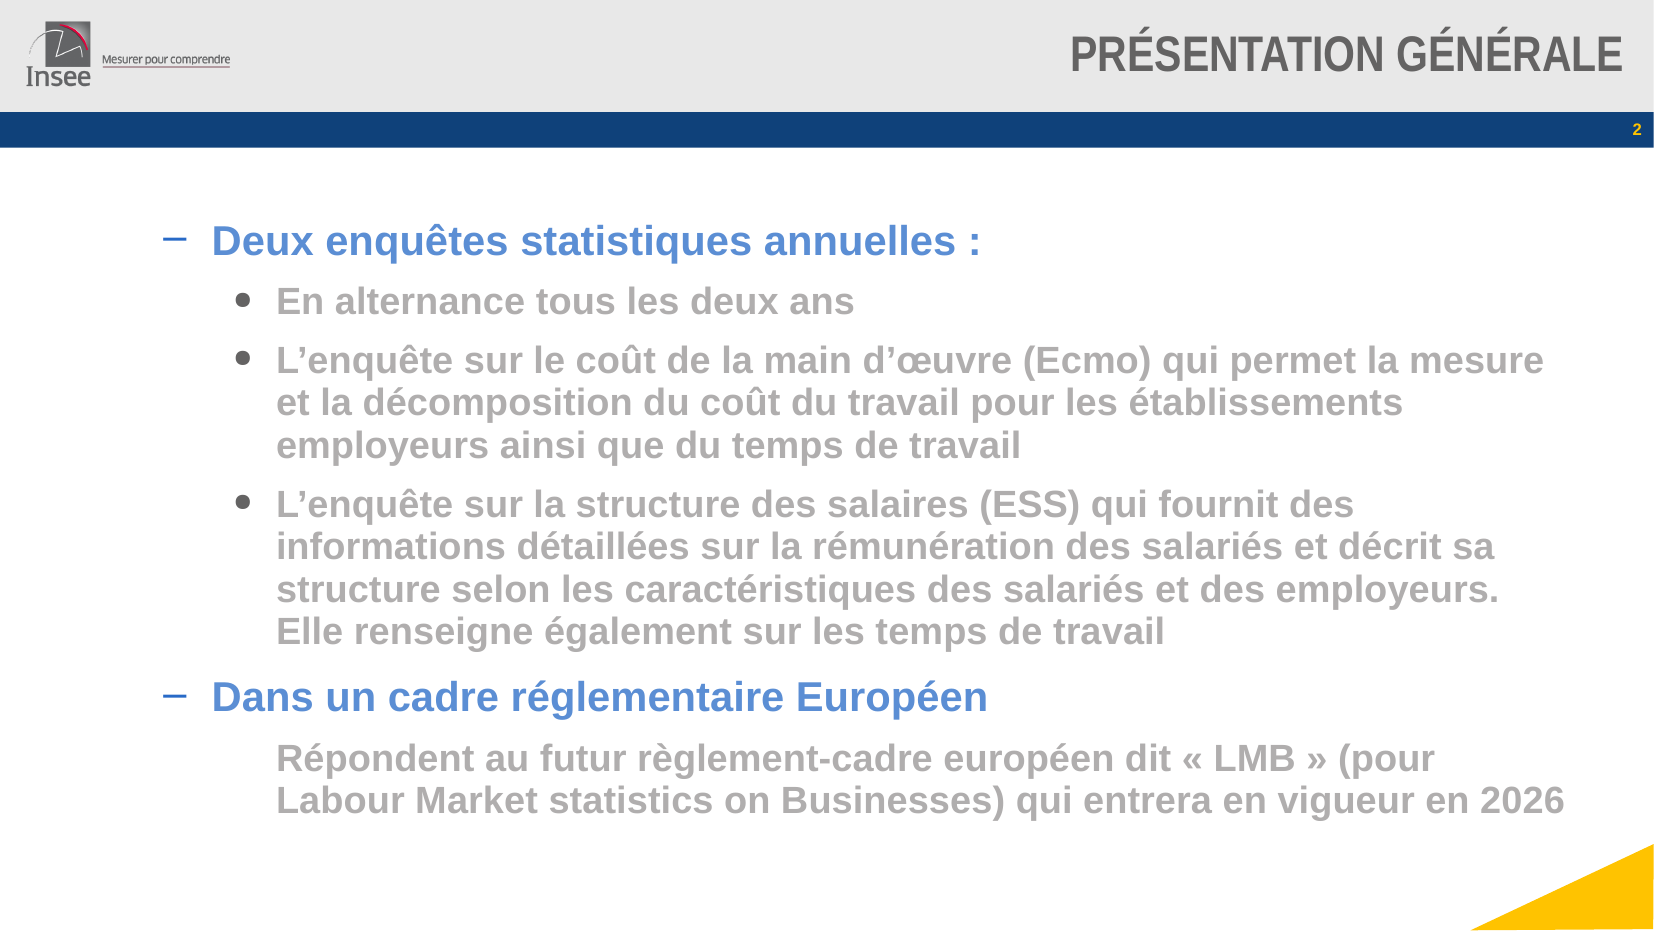

# Présentation générale
2
Deux enquêtes statistiques annuelles :
En alternance tous les deux ans
L’enquête sur le coût de la main d’œuvre (Ecmo) qui permet la mesure et la décomposition du coût du travail pour les établissements employeurs ainsi que du temps de travail
L’enquête sur la structure des salaires (ESS) qui fournit des informations détaillées sur la rémunération des salariés et décrit sa structure selon les caractéristiques des salariés et des employeurs. Elle renseigne également sur les temps de travail
Dans un cadre réglementaire Européen
Répondent au futur règlement-cadre européen dit « LMB » (pour Labour Market statistics on Businesses) qui entrera en vigueur en 2026